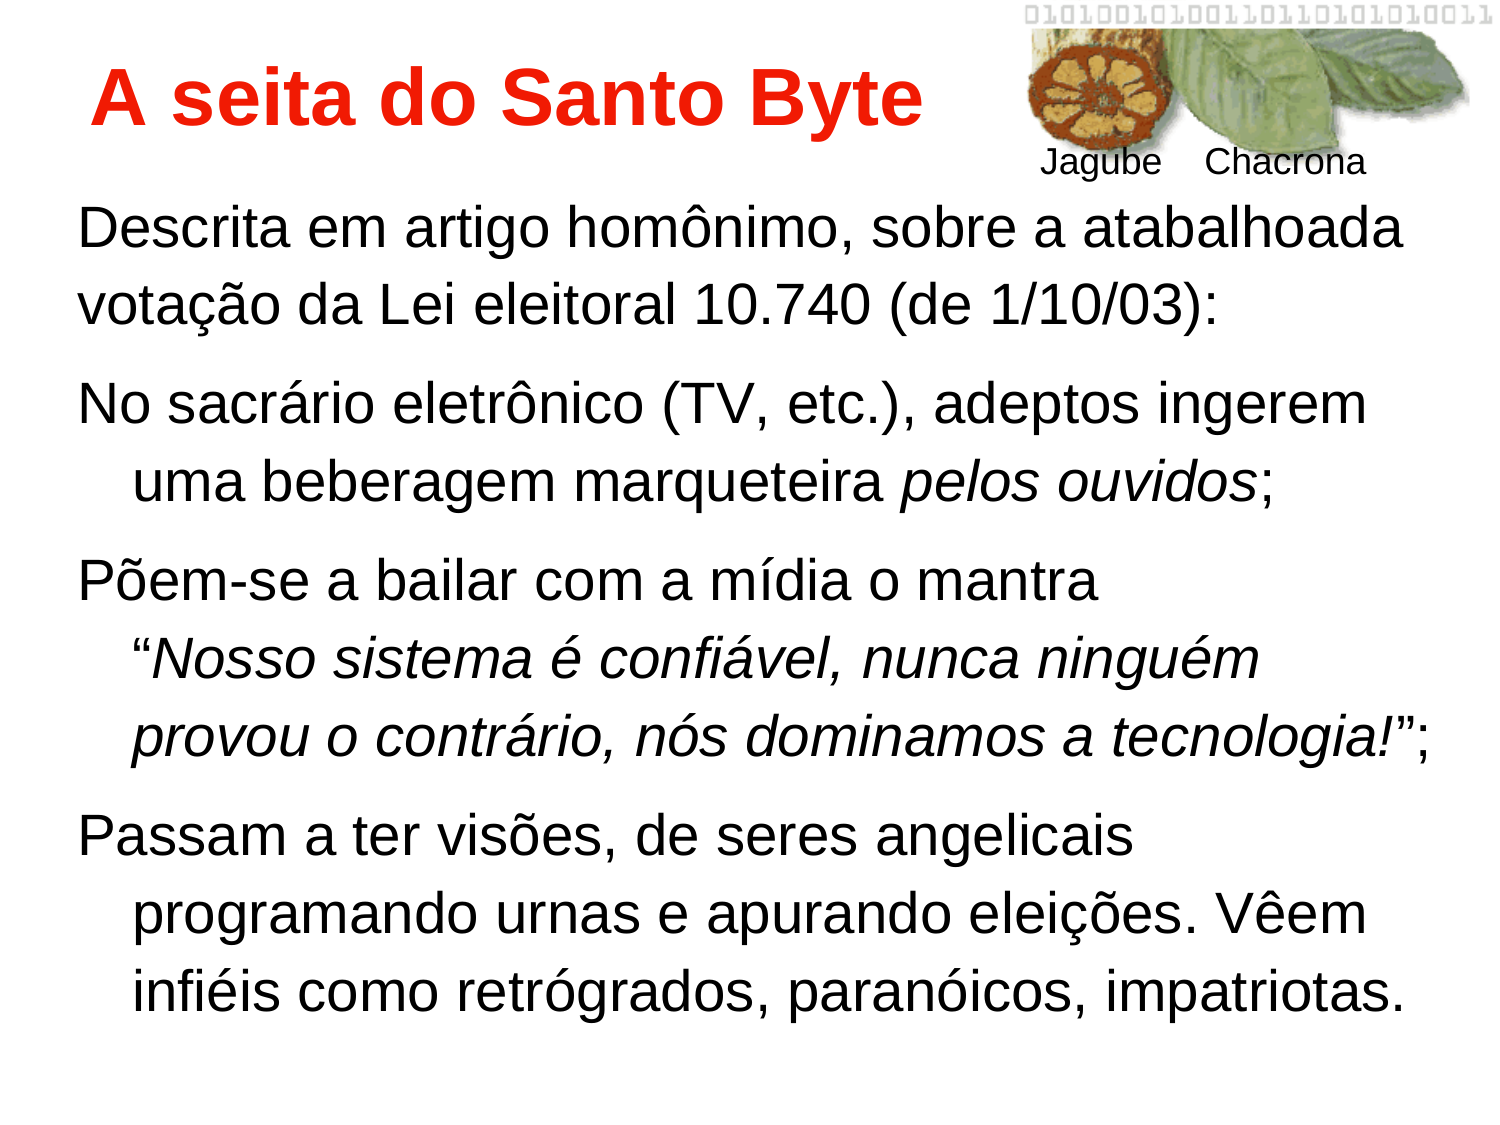

A seita do Santo Byte
Jagube Chacrona
# Descrita em artigo homônimo, sobre a atabalhoada votação da Lei eleitoral 10.740 (de 1/10/03):
No sacrário eletrônico (TV, etc.), adeptos ingerem uma beberagem marqueteira pelos ouvidos;
Põem-se a bailar com a mídia o mantra
“Nosso sistema é confiável, nunca ninguém provou o contrário, nós dominamos a tecnologia!”;
Passam a ter visões, de seres angelicais programando urnas e apurando eleições. Vêem infiéis como retrógrados, paranóicos, impatriotas.